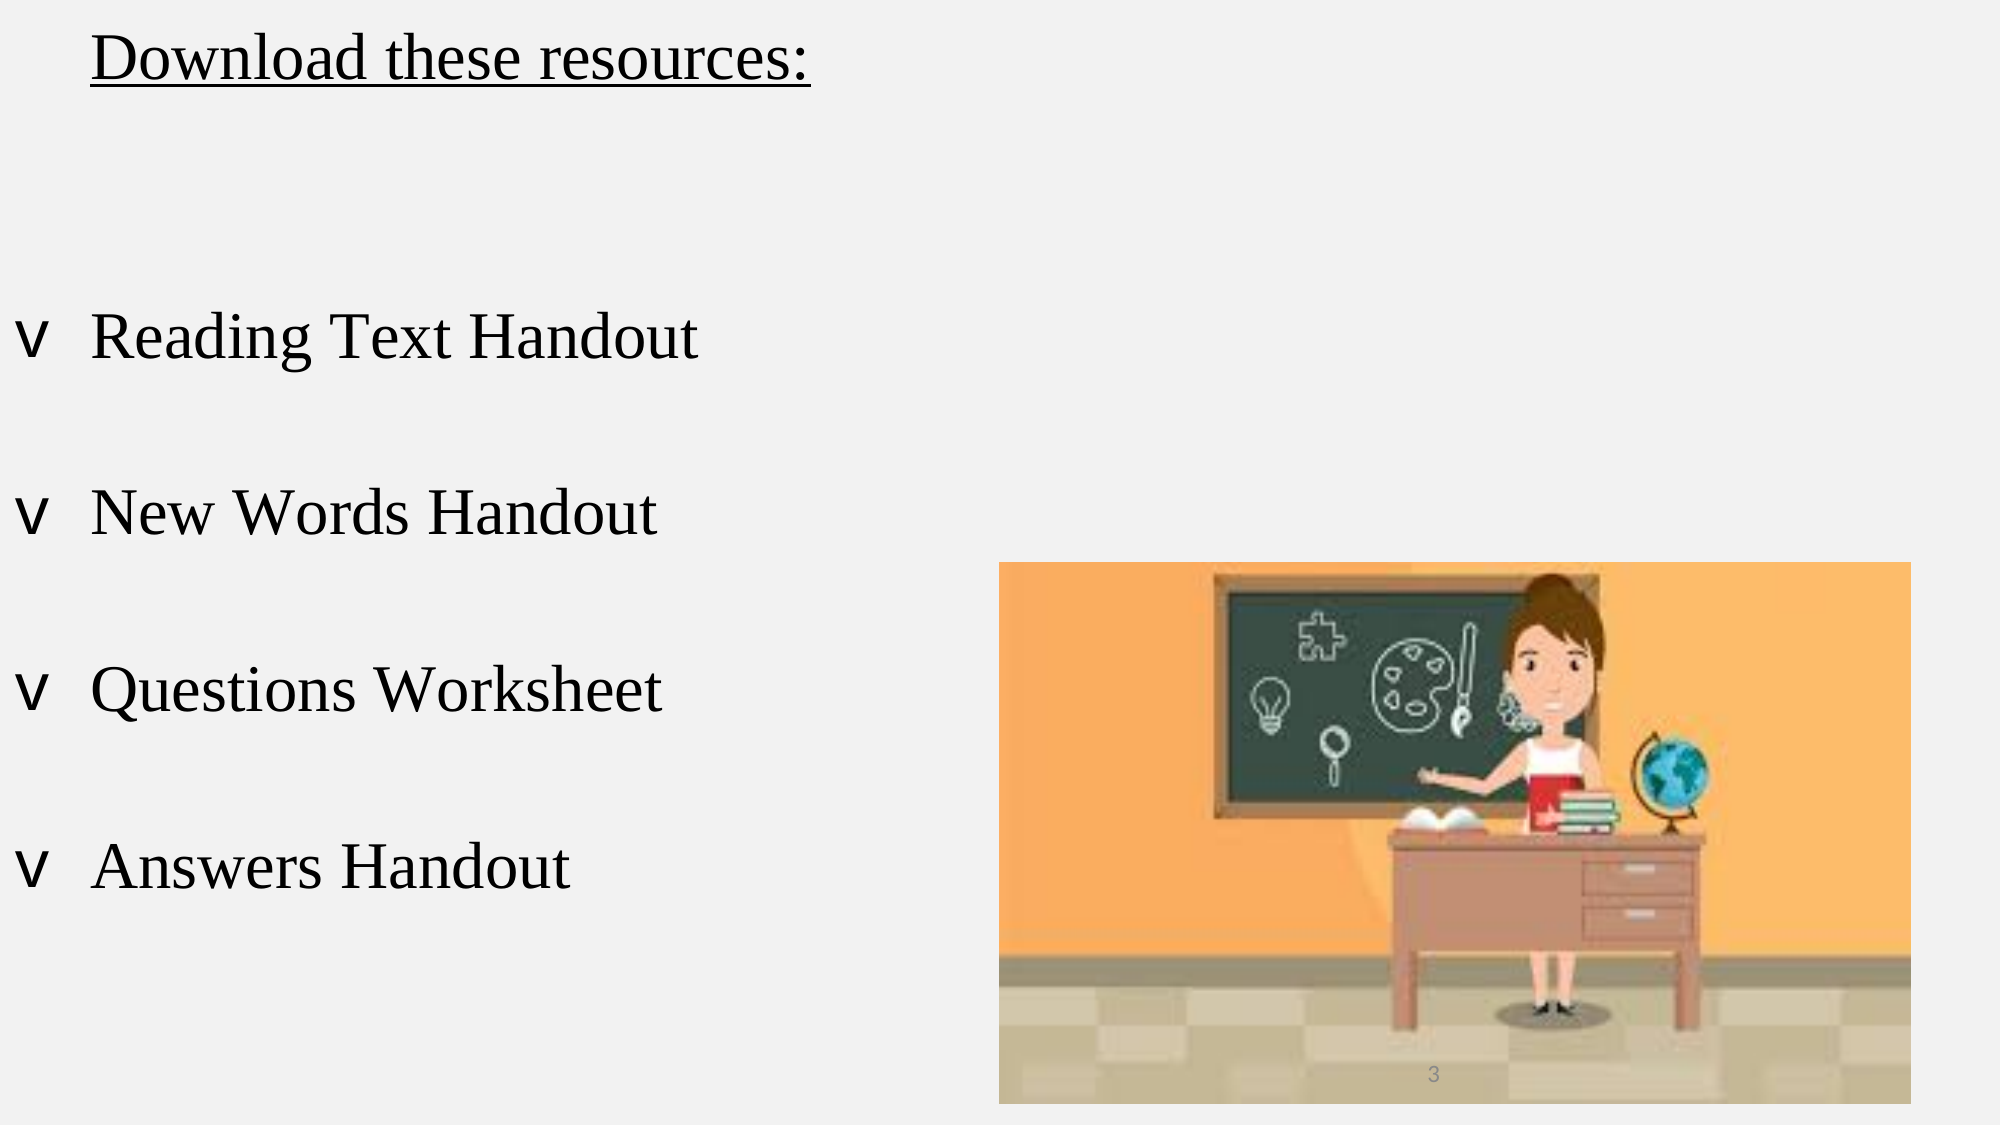

Download these resources:
Reading Text Handout
New Words Handout
Questions Worksheet
Answers Handout